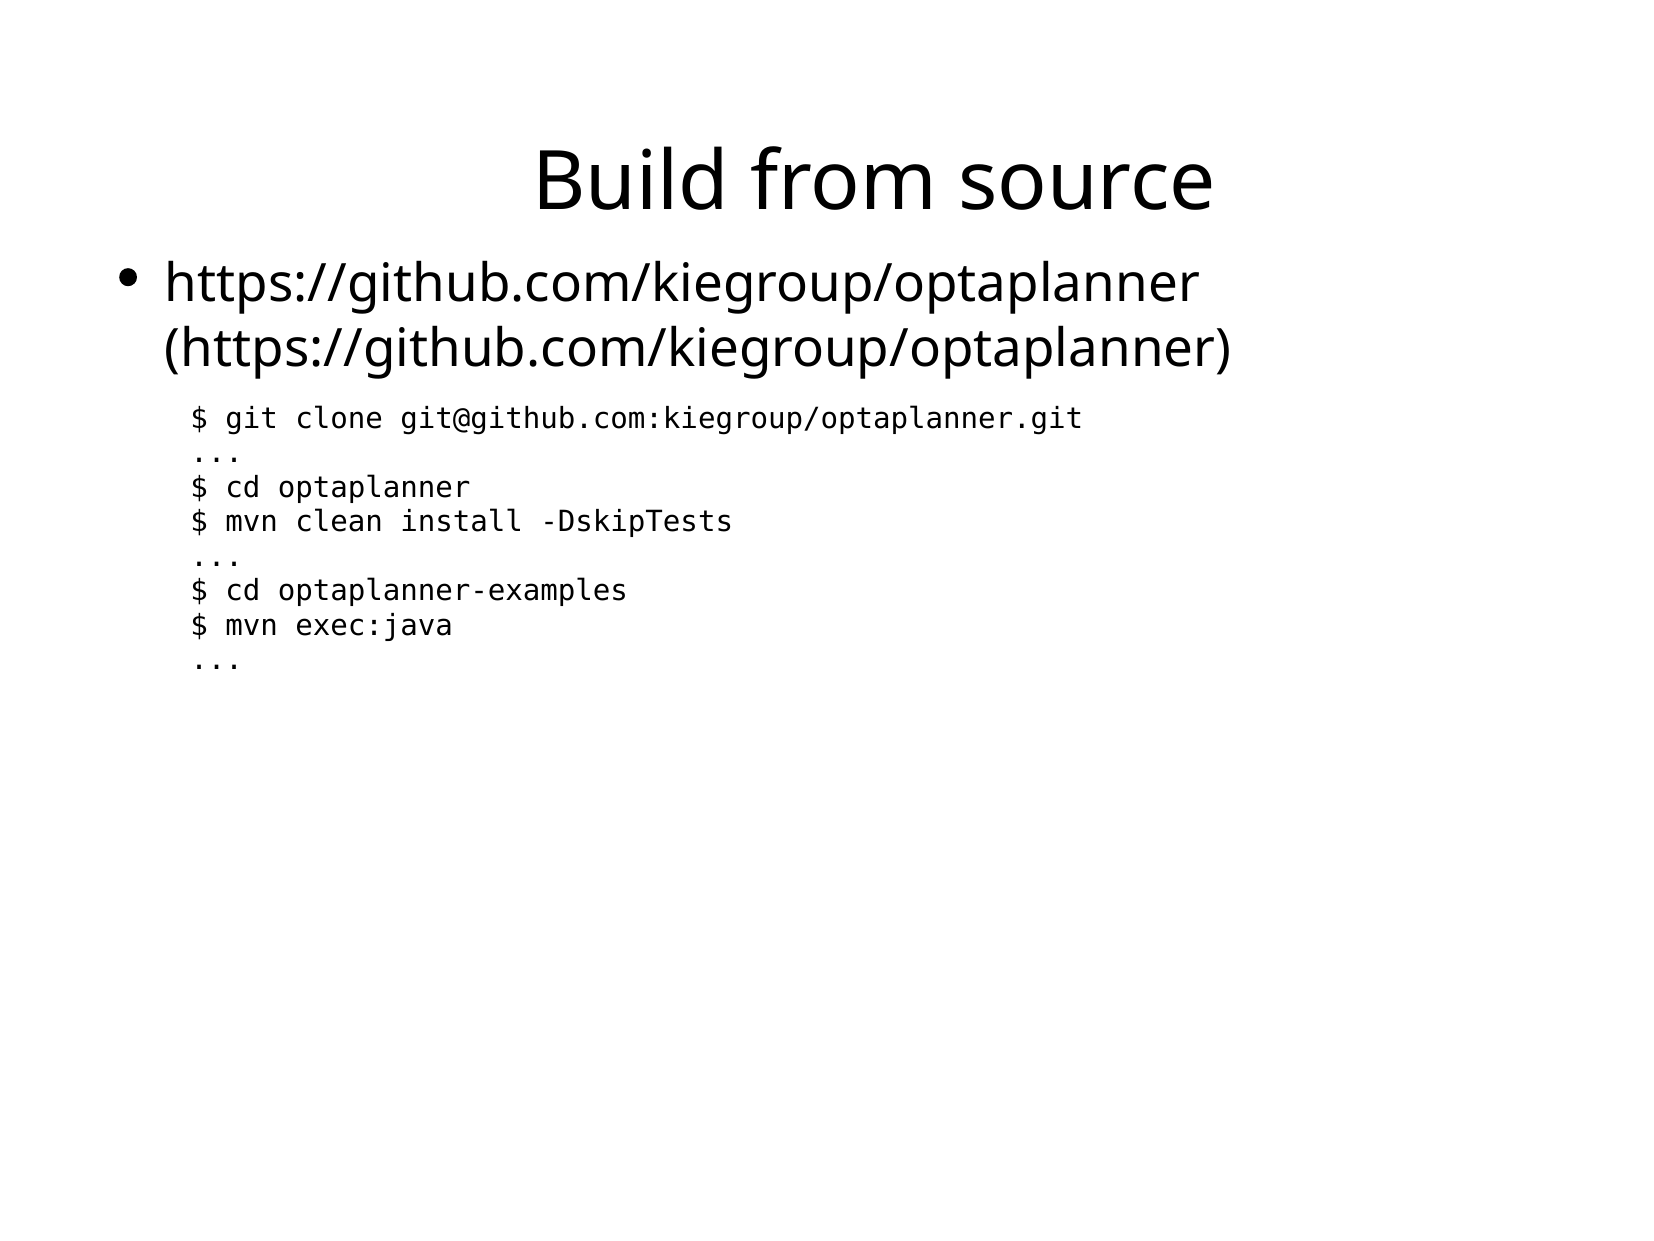

Build from source
https://github.com/kiegroup/optaplanner
(https://github.com/kiegroup/optaplanner)
$ git clone git@github.com:kiegroup/optaplanner.git
...
$ cd optaplanner
$ mvn clean install -DskipTests
...
$ cd optaplanner-examples
$ mvn exec:java
...